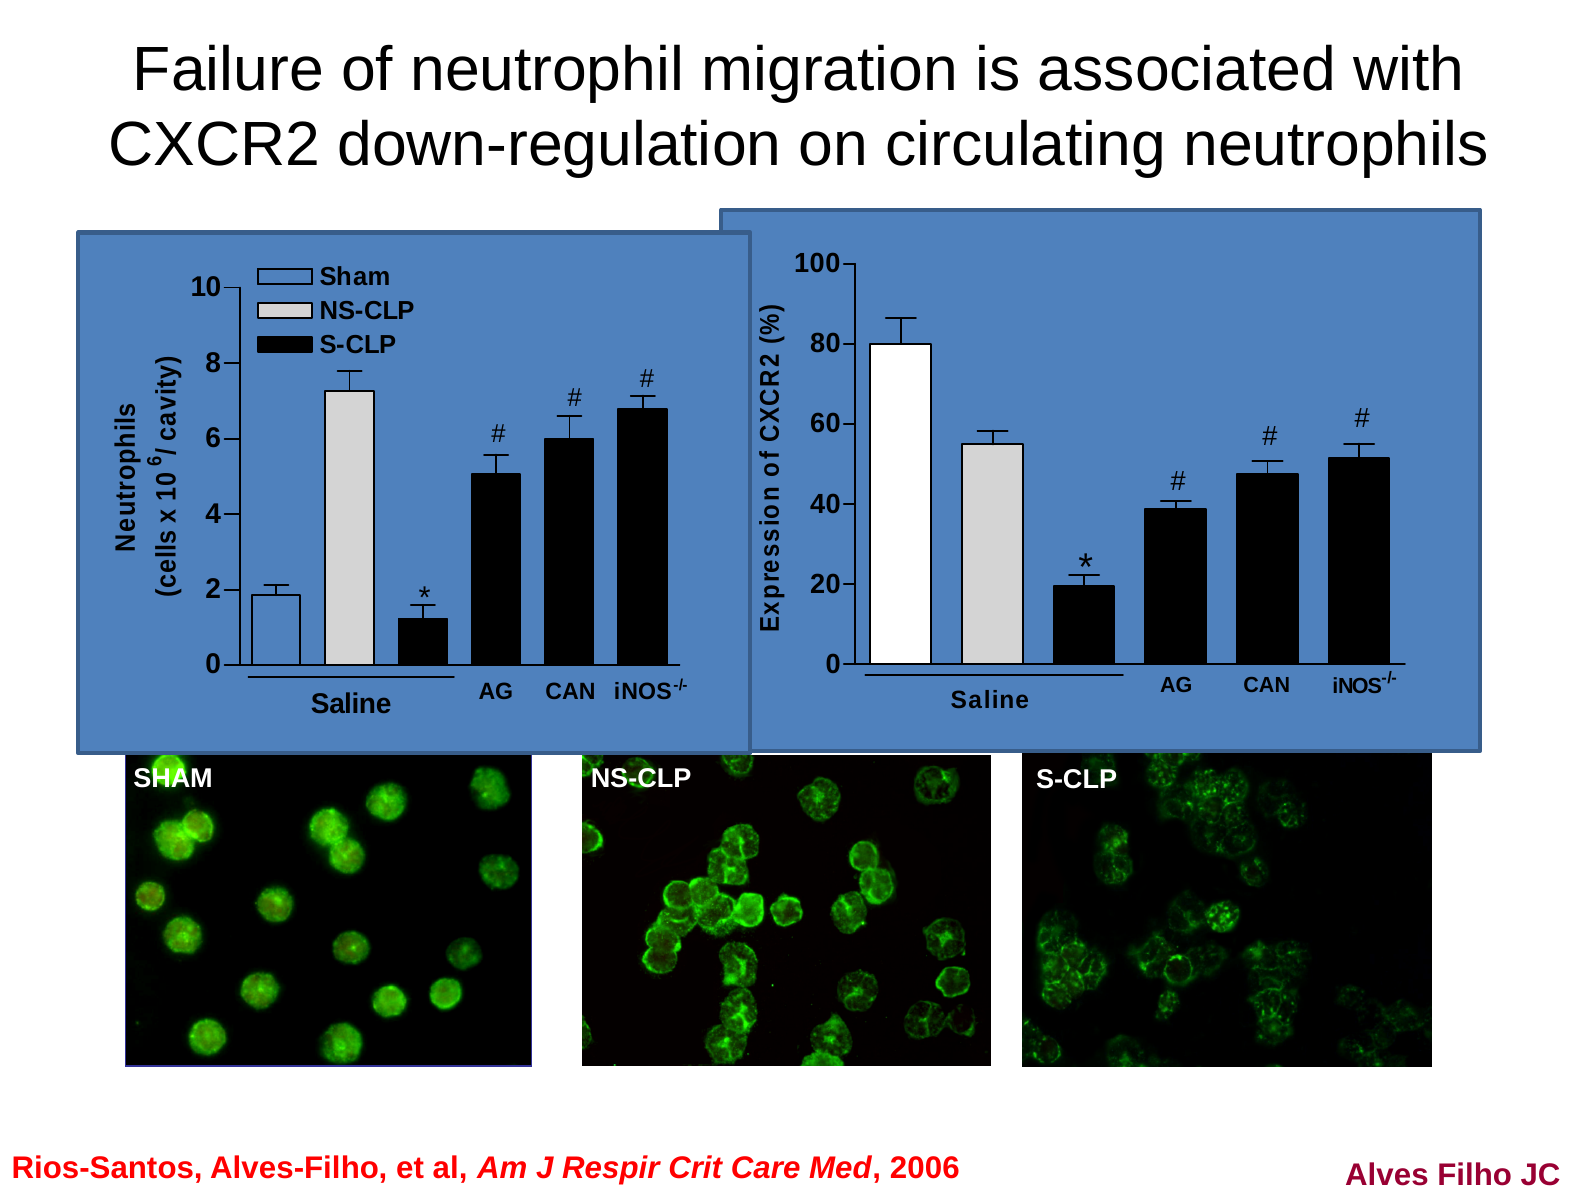

Failure of neutrophil migration is associated with
CXCR2 down-regulation on circulating neutrophils
SHAM
NS-CLP
S-CLP
Rios-Santos, Alves-Filho, et al, Am J Respir Crit Care Med, 2006
Alves Filho JC